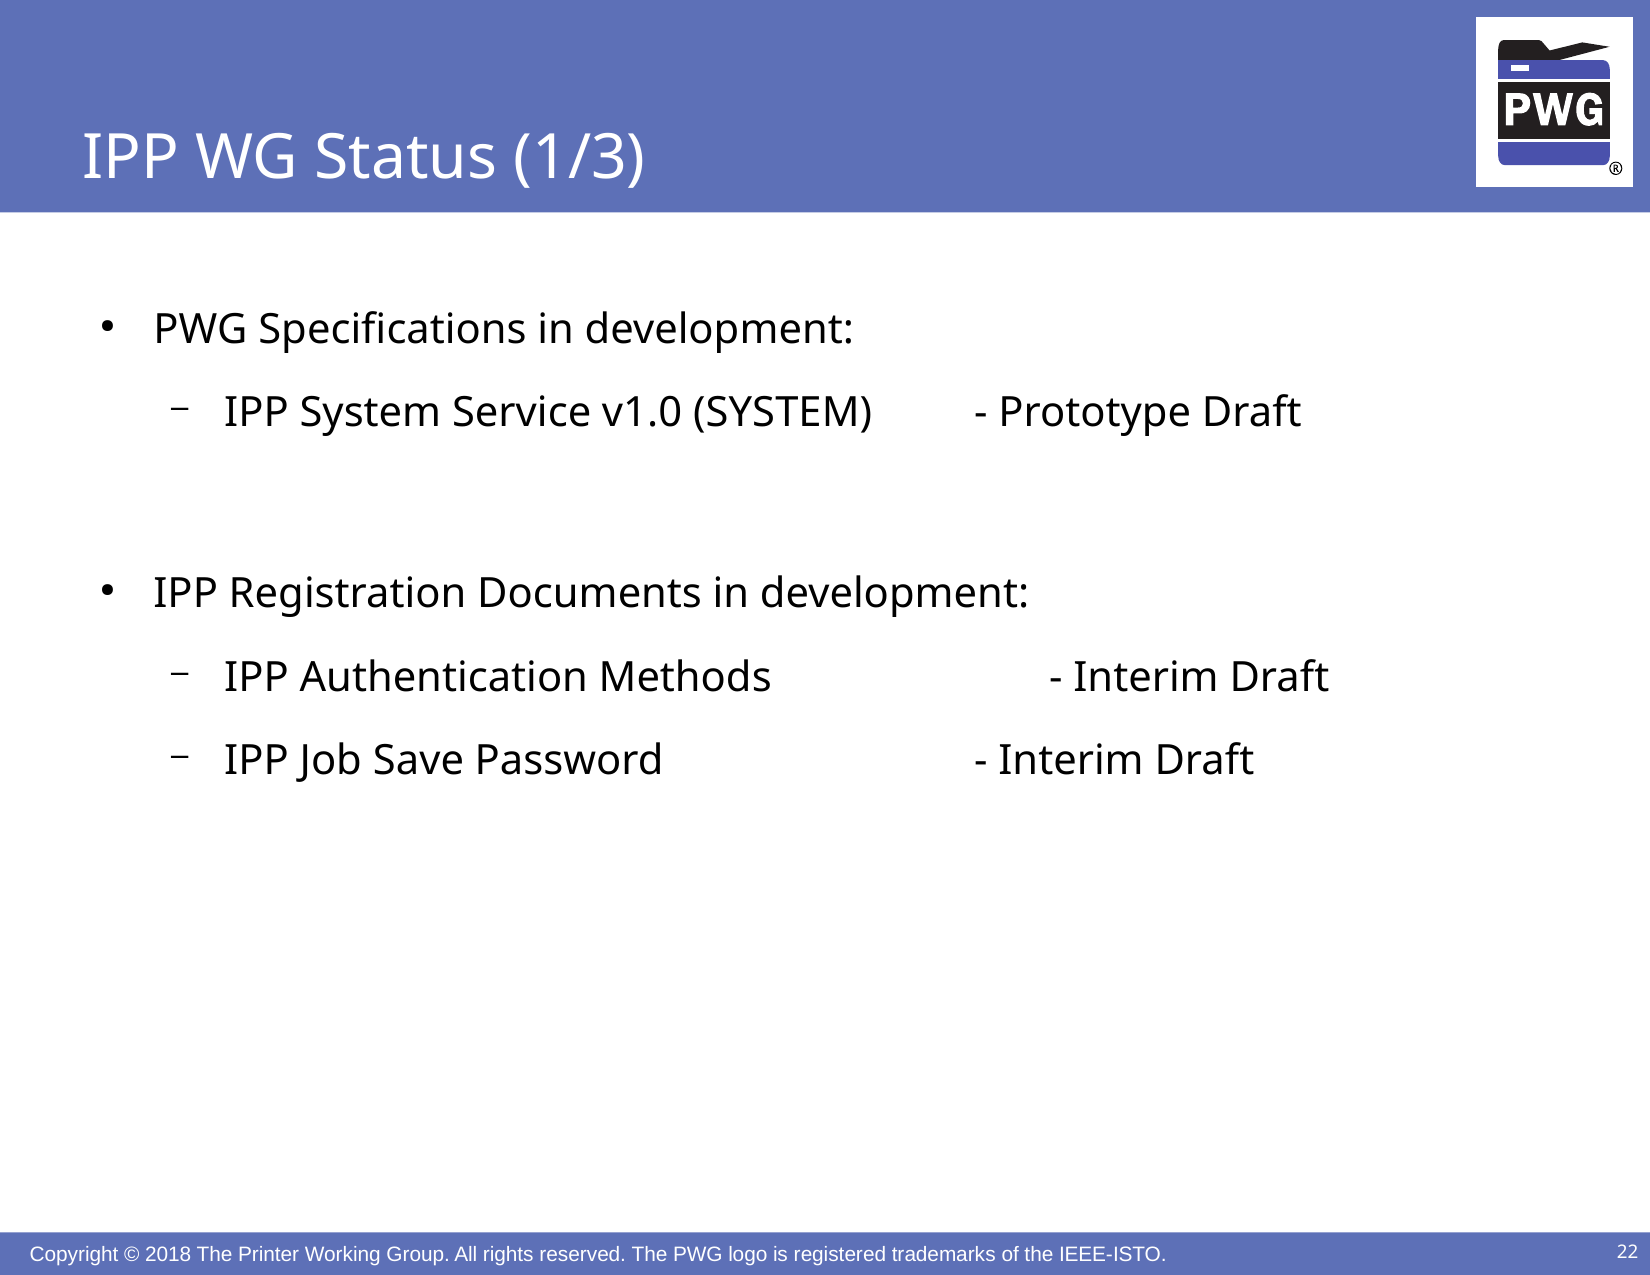

# IPP WG Status (1/3)
PWG Specifications in development:
IPP System Service v1.0 (SYSTEM)	 	- Prototype Draft
IPP Registration Documents in development:
IPP Authentication Methods			 	- Interim Draft
IPP Job Save Password				 	- Interim Draft